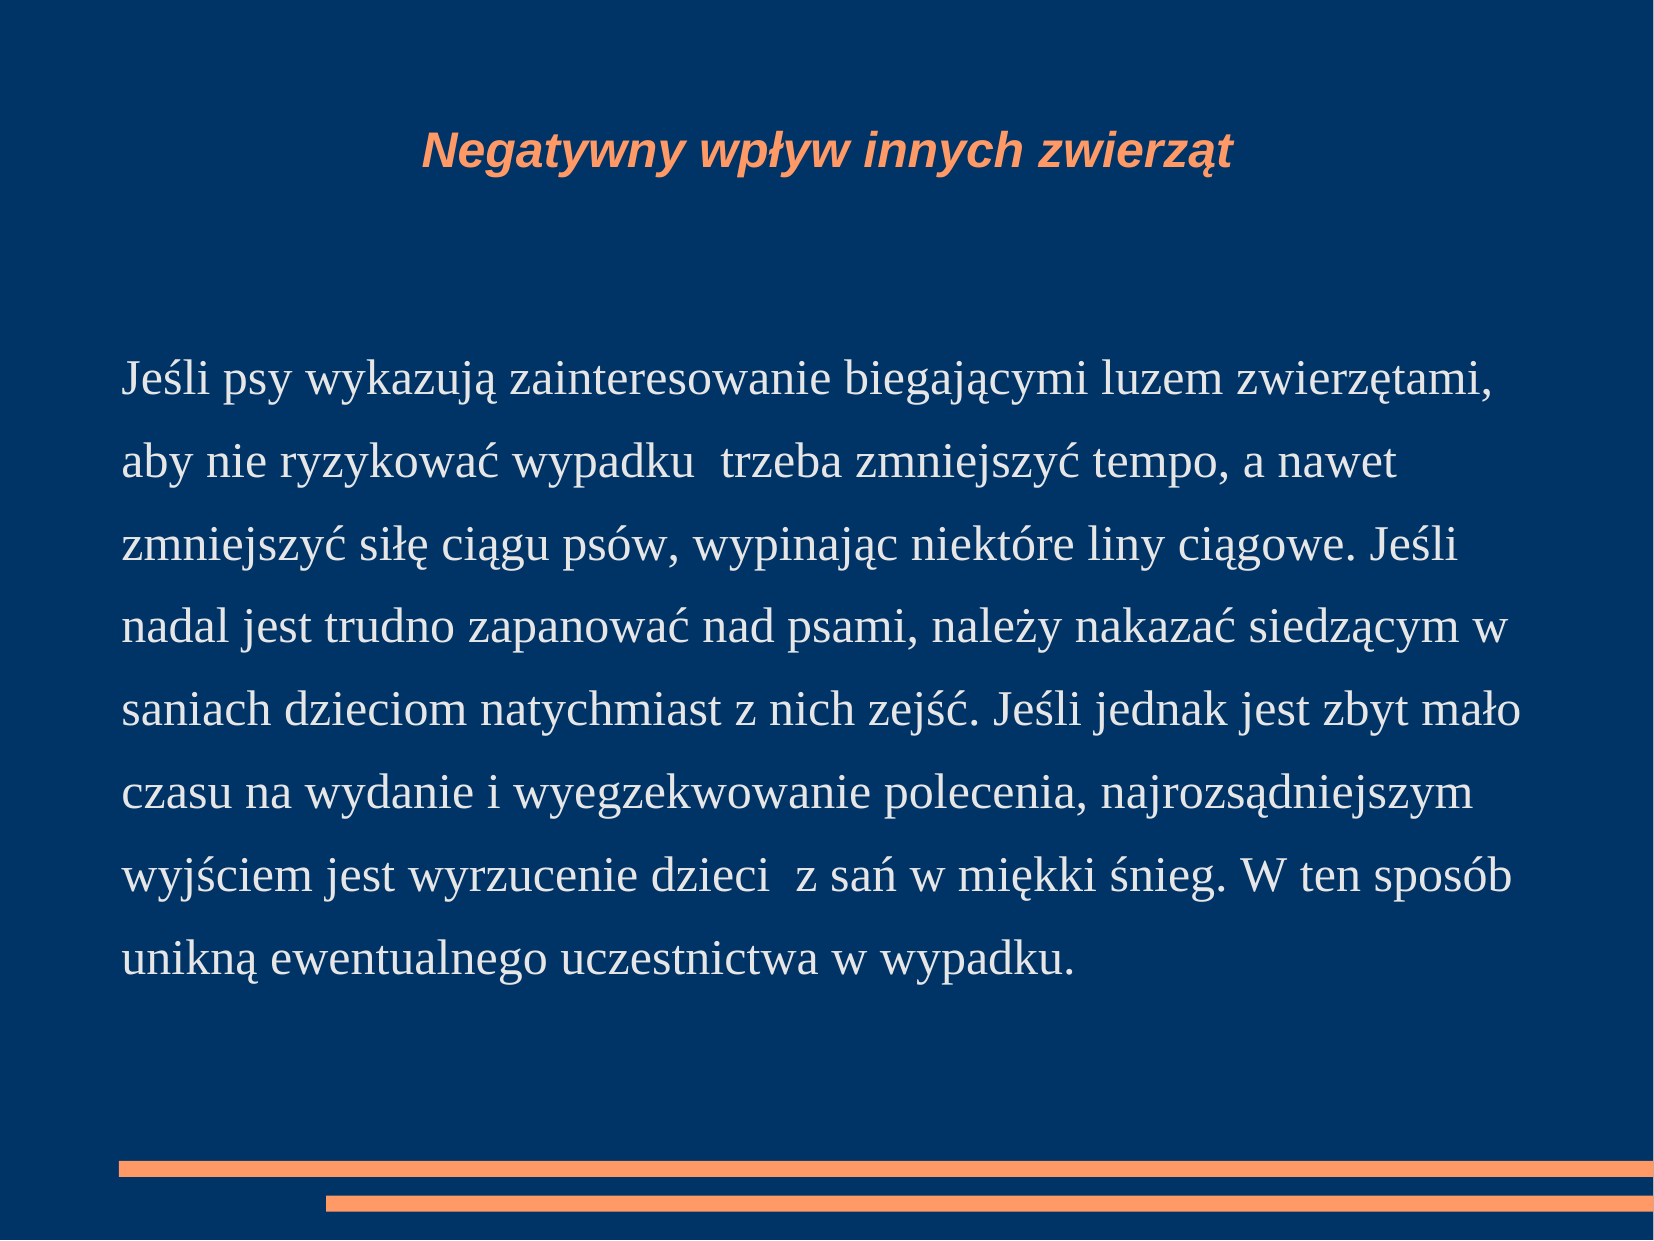

# Negatywny wpływ innych zwierząt
Jeśli psy wykazują zainteresowanie biegającymi luzem zwierzętami, aby nie ryzykować wypadku trzeba zmniejszyć tempo, a nawet zmniejszyć siłę ciągu psów, wypinając niektóre liny ciągowe. Jeśli nadal jest trudno zapanować nad psami, należy nakazać siedzącym w saniach dzieciom natychmiast z nich zejść. Jeśli jednak jest zbyt mało czasu na wydanie i wyegzekwowanie polecenia, najrozsądniejszym wyjściem jest wyrzucenie dzieci z sań w miękki śnieg. W ten sposób unikną ewentualnego uczestnictwa w wypadku.